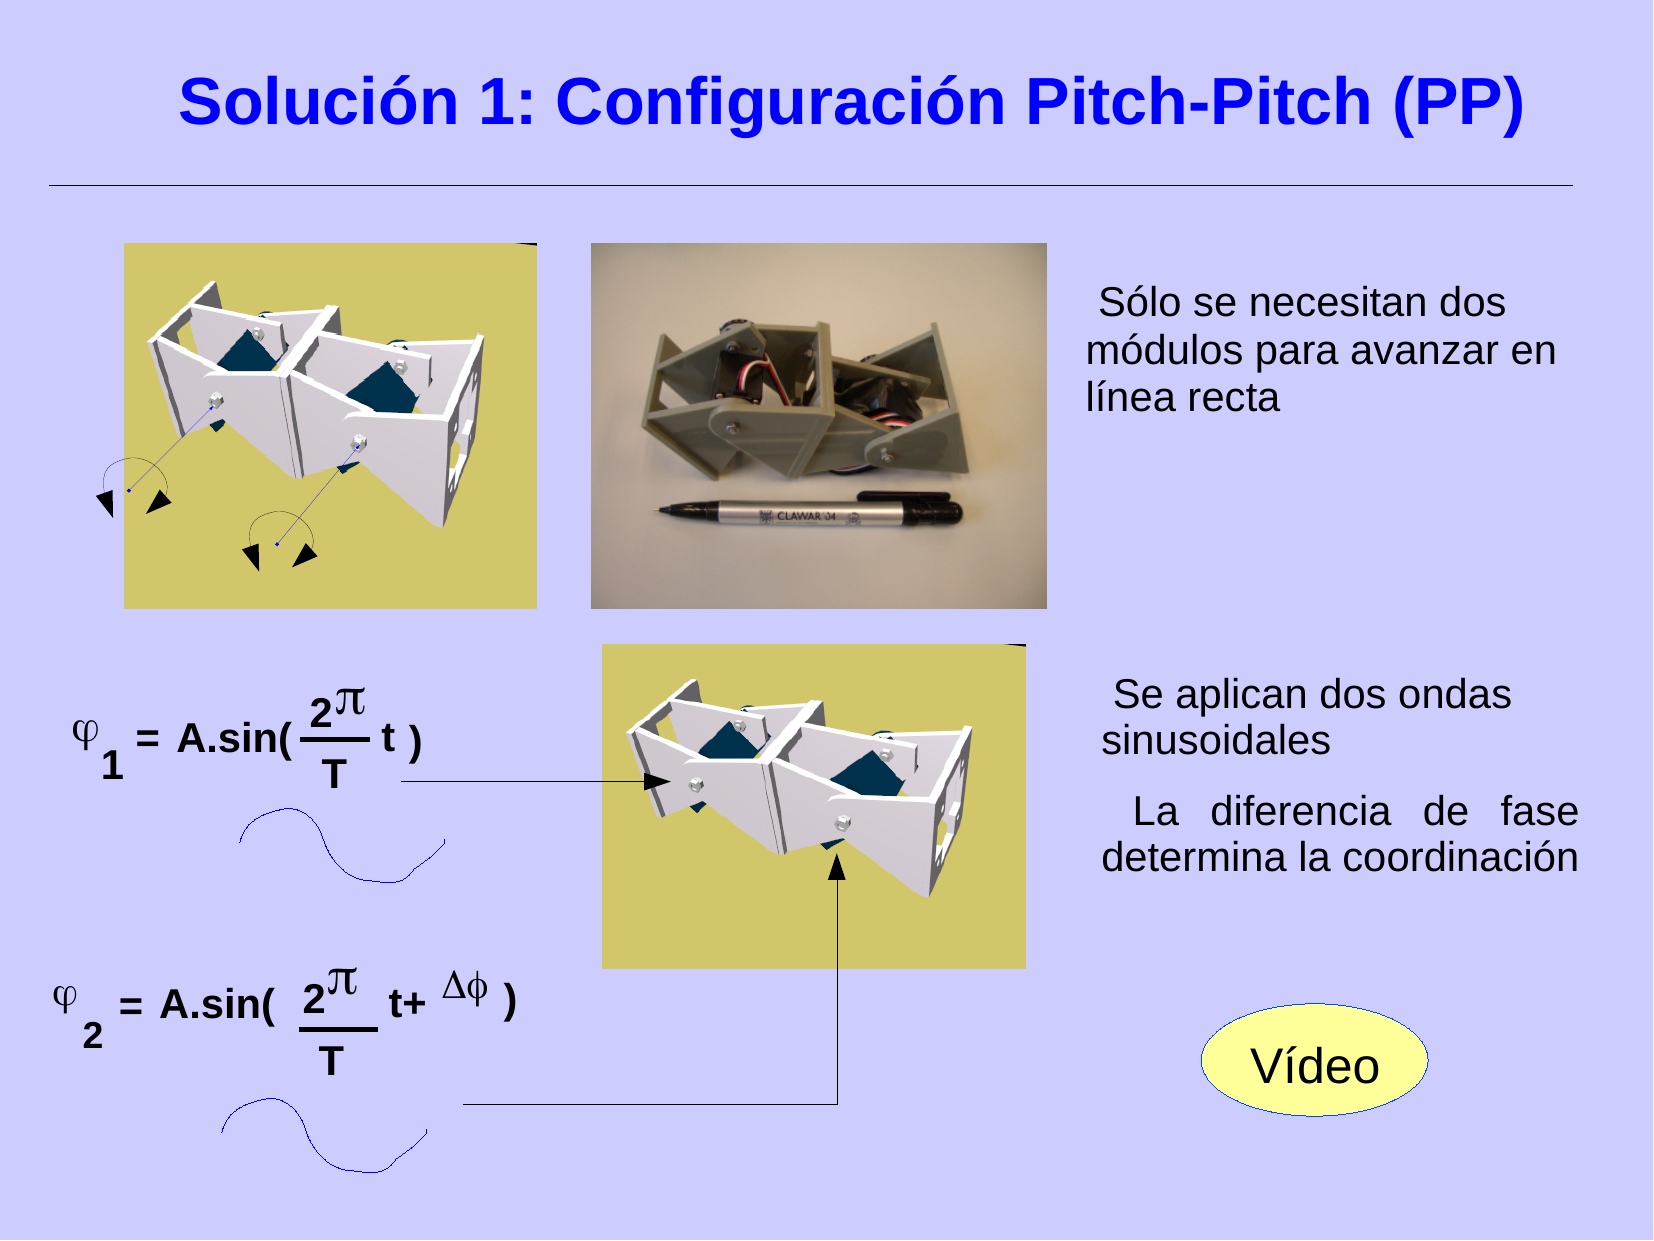

# Solución 1: Configuración Pitch-Pitch (PP)
 Sólo se necesitan dos módulos para avanzar en línea recta
 Se aplican dos ondas sinusoidales
 La diferencia de fase determina la coordinación
p
2
t
)
T
j
=
A.sin(
1
p
2
Df
)
j
t+
A.sin(
=
2
T
Vídeo